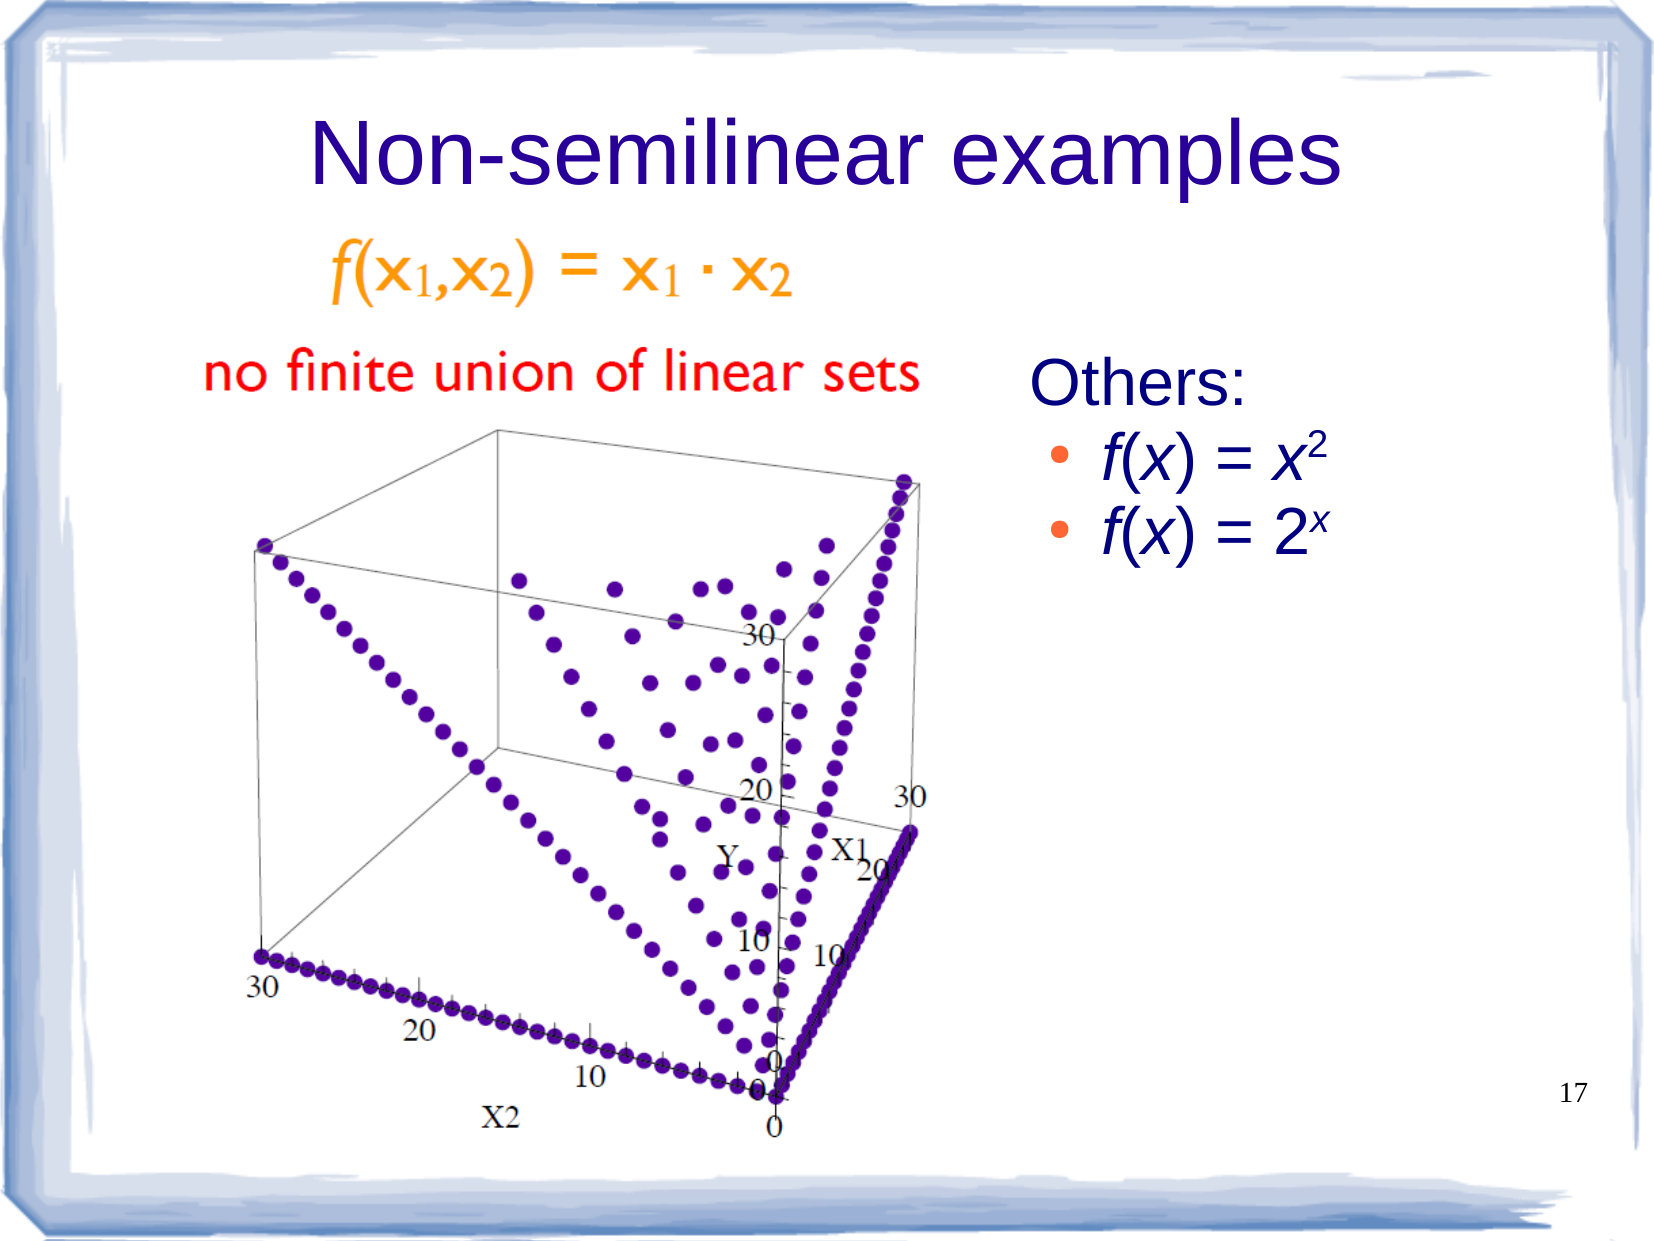

# Non-semilinear examples
Others:
f(x) = x2
f(x) = 2x
17